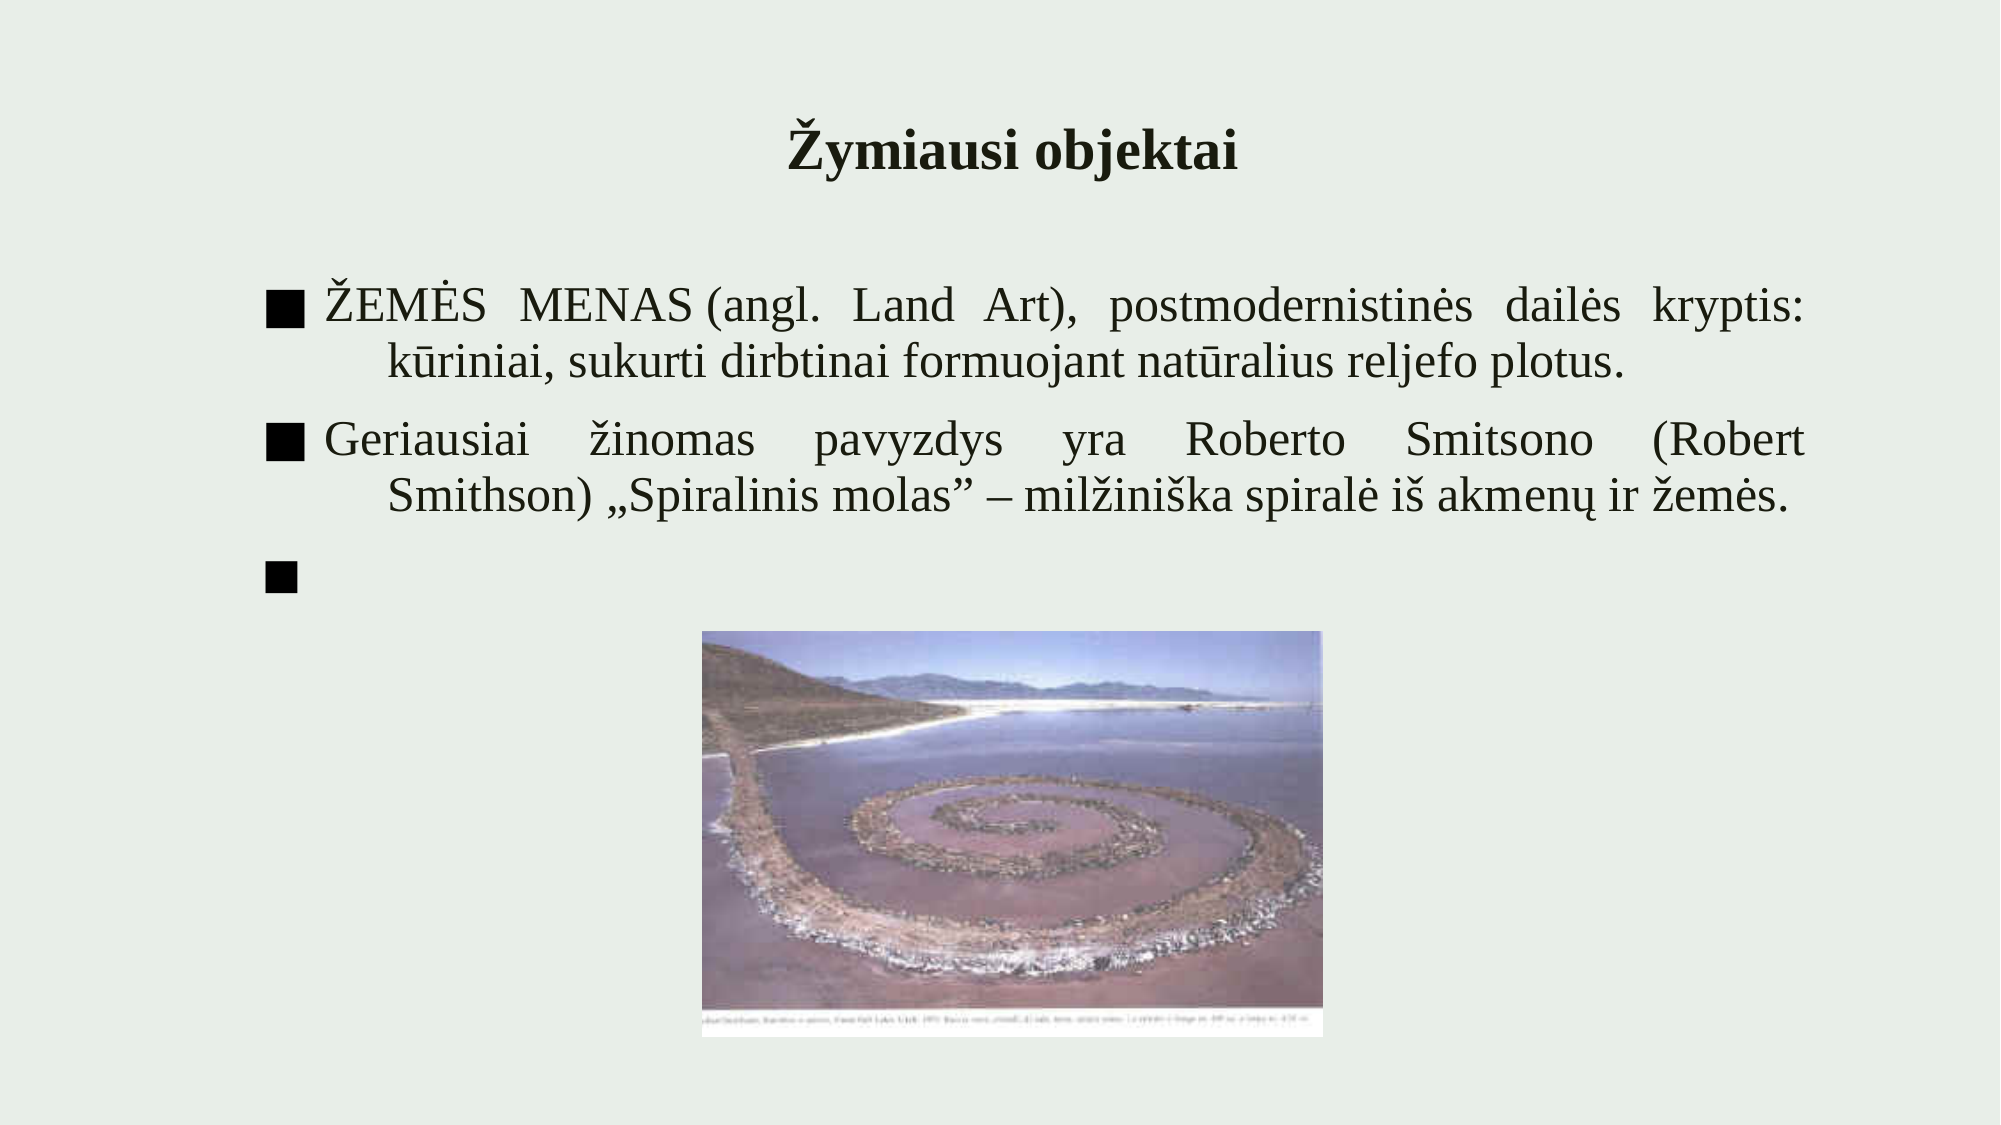

# Žymiausi objektai
ŽEMĖS MENAS (angl. Land Art), postmodernistinės dailės kryptis: kūriniai, sukurti dirbtinai formuojant natūralius reljefo plotus.
Geriausiai žinomas pavyzdys yra Roberto Smitsono (Robert Smithson) „Spiralinis molas” – milžiniška spiralė iš akmenų ir žemės.